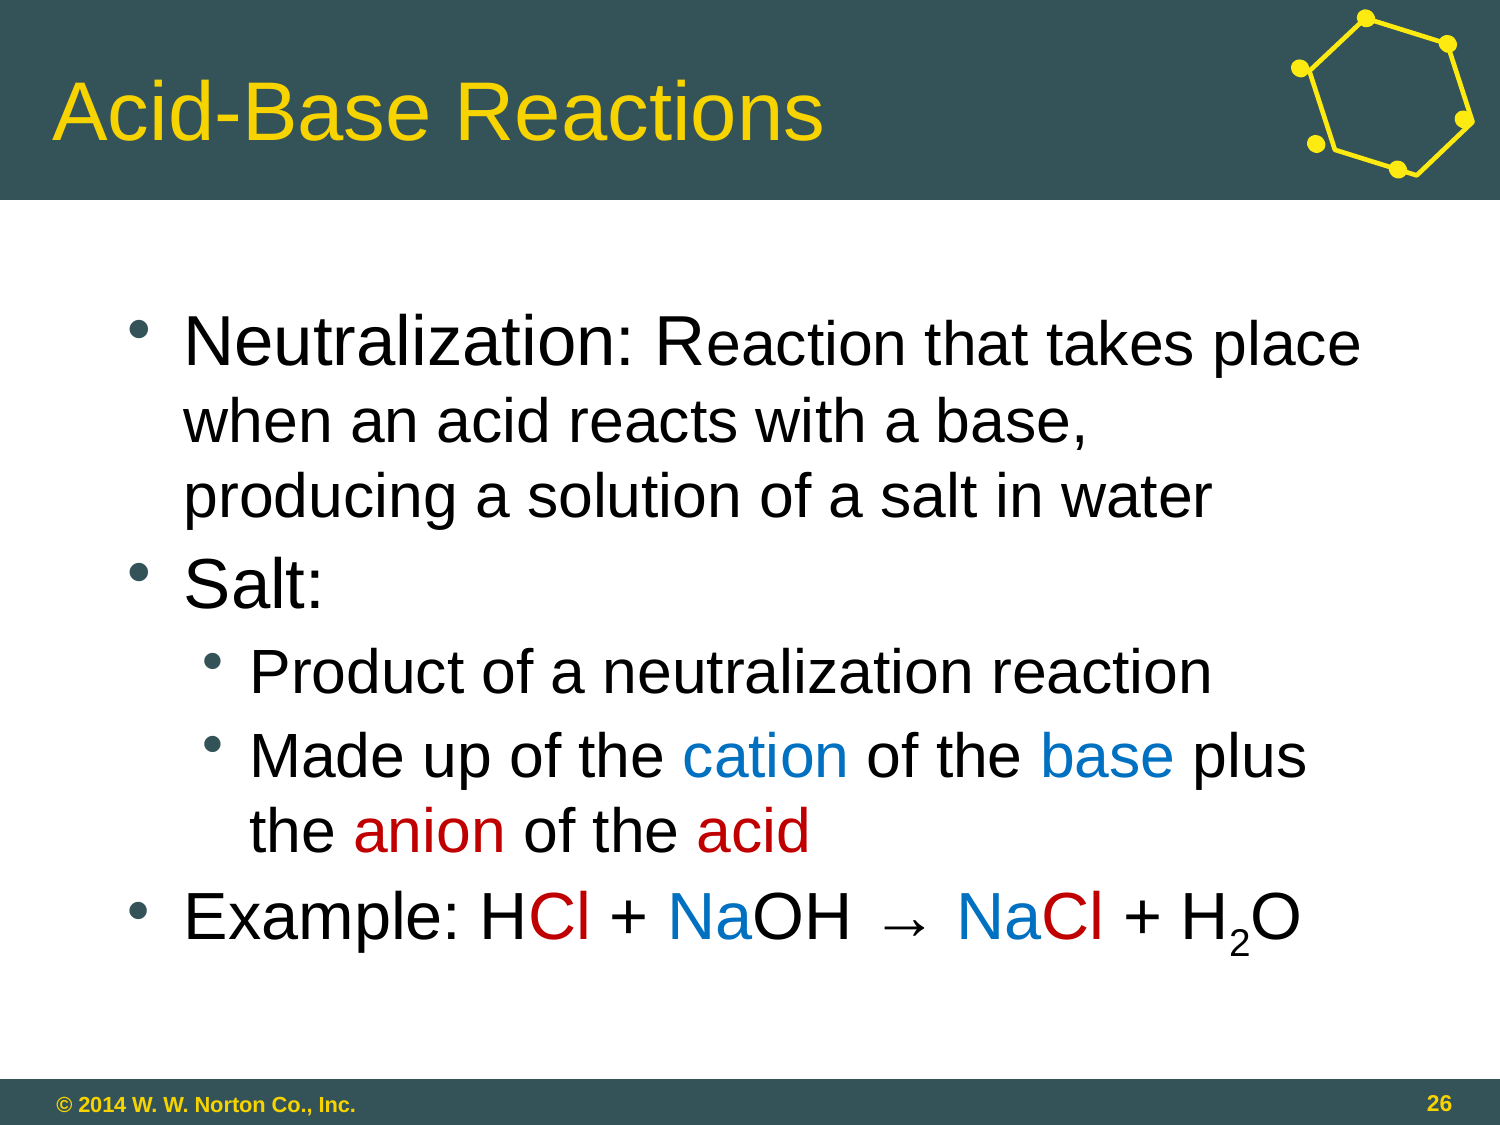

Acid-Base Reactions
# Neutralization: Reaction that takes place when an acid reacts with a base, producing a solution of a salt in water
Salt:
Product of a neutralization reaction
Made up of the cation of the base plus the anion of the acid
Example: HCl + NaOH → NaCl + H2O